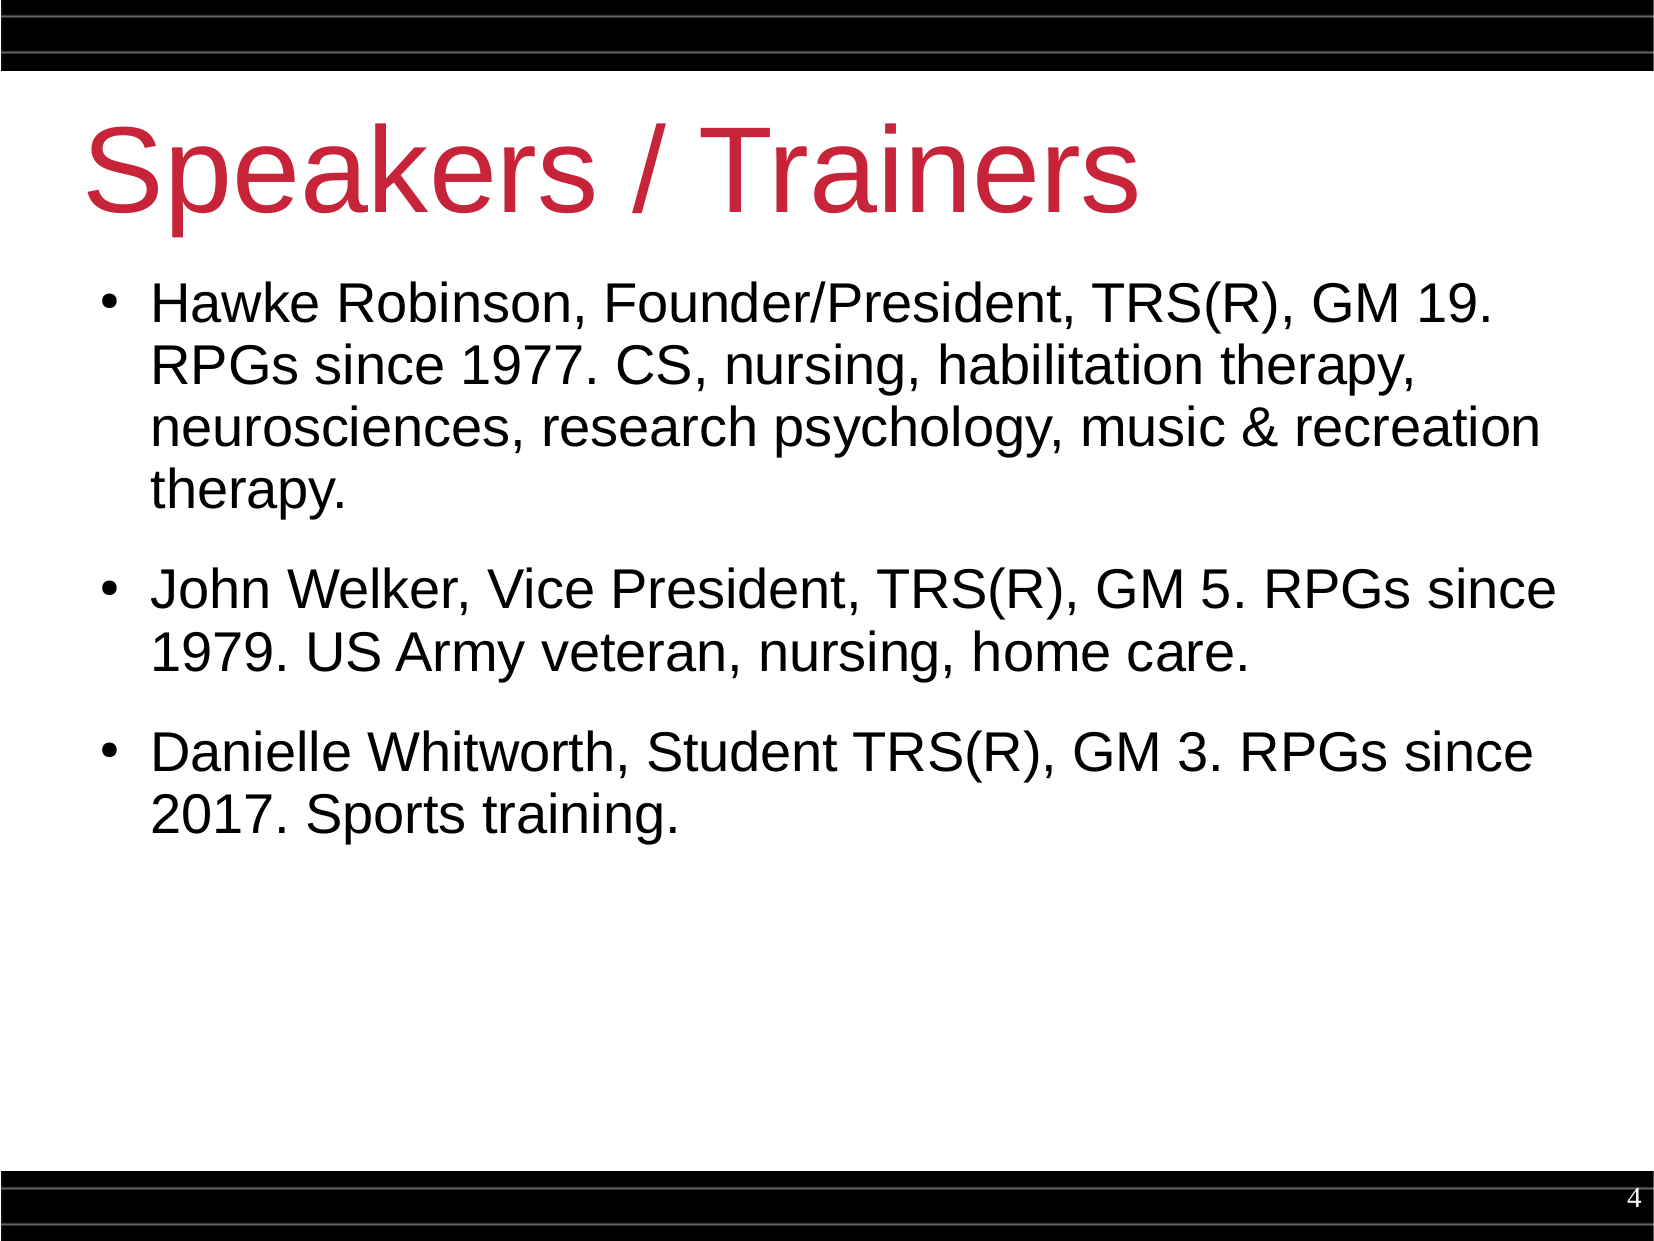

# Speakers / Trainers
Hawke Robinson, Founder/President, TRS(R), GM 19. RPGs since 1977. CS, nursing, habilitation therapy, neurosciences, research psychology, music & recreation therapy.
John Welker, Vice President, TRS(R), GM 5. RPGs since 1979. US Army veteran, nursing, home care.
Danielle Whitworth, Student TRS(R), GM 3. RPGs since 2017. Sports training.